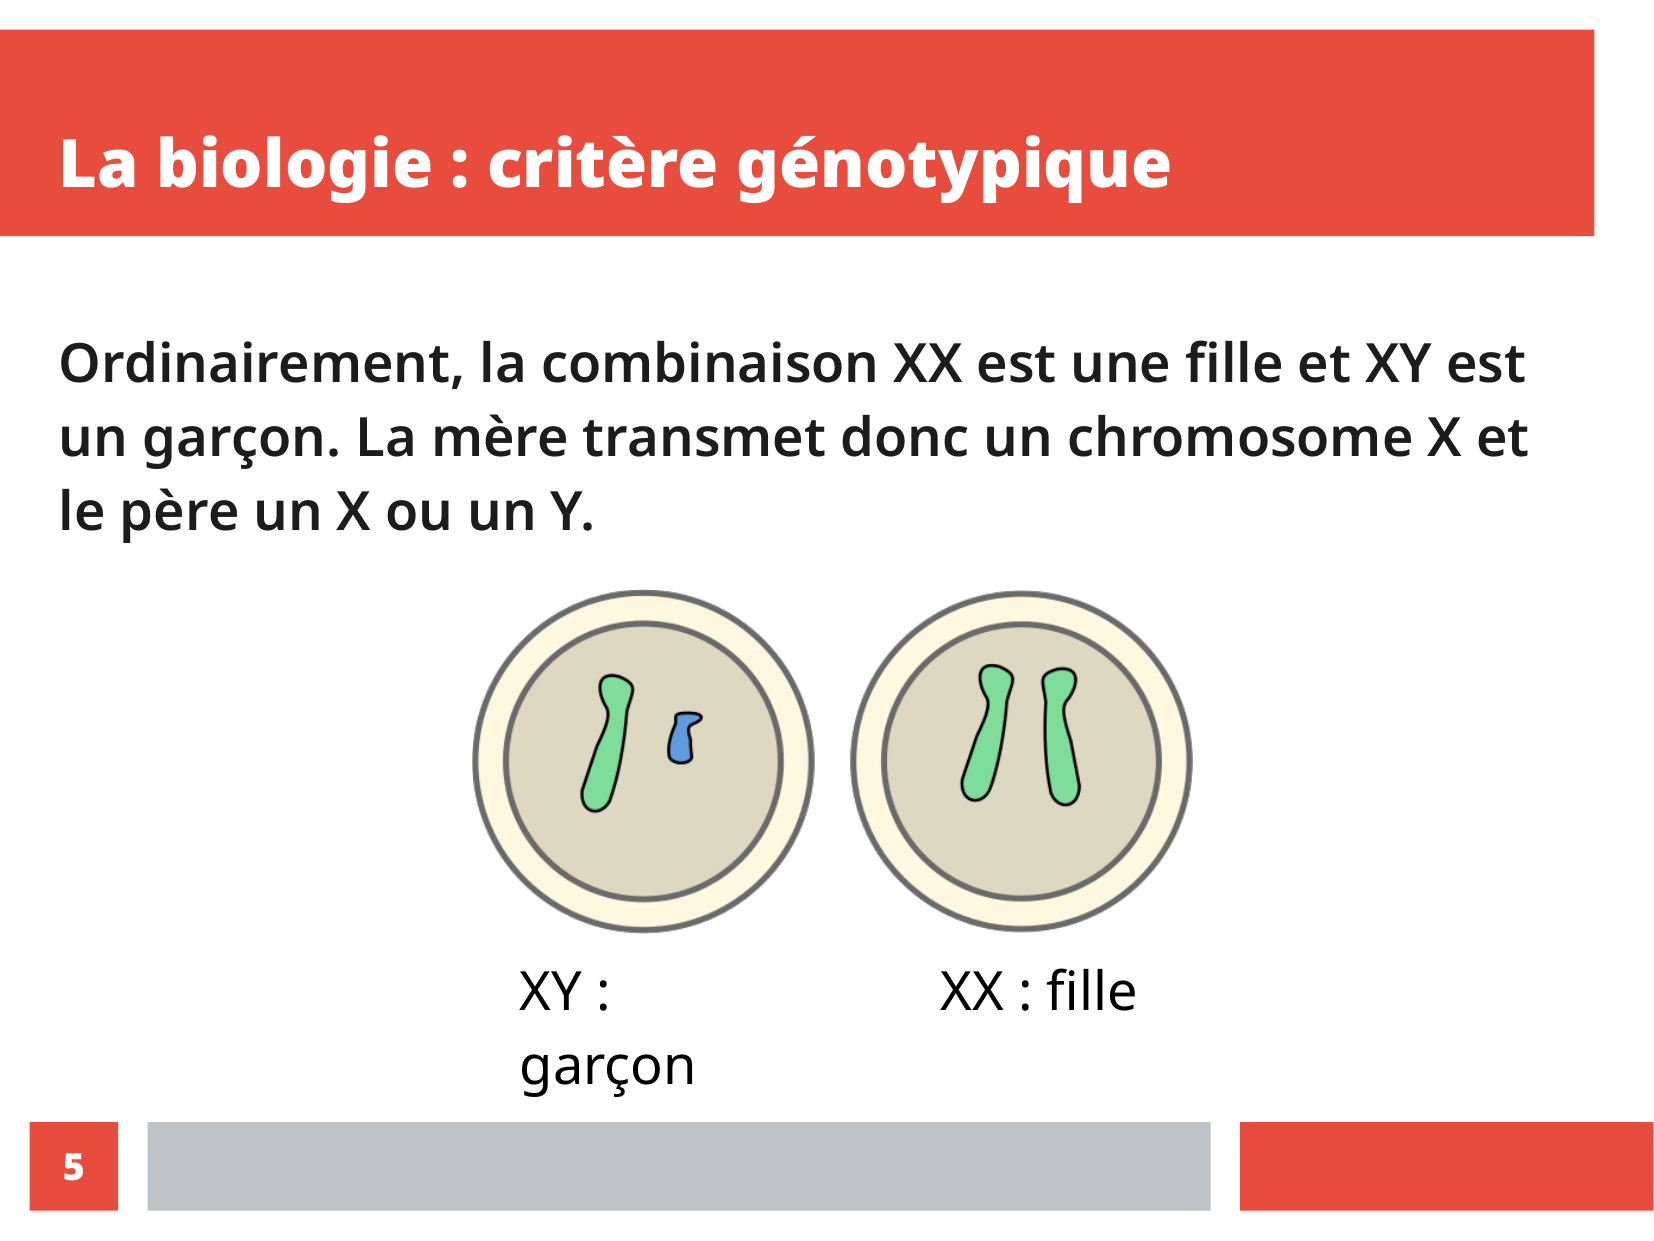

# La biologie : critère génotypique
Ordinairement, la combinaison XX est une fille et XY est un garçon. La mère transmet donc un chromosome X et le père un X ou un Y.
XY : garçon
XX : fille
5